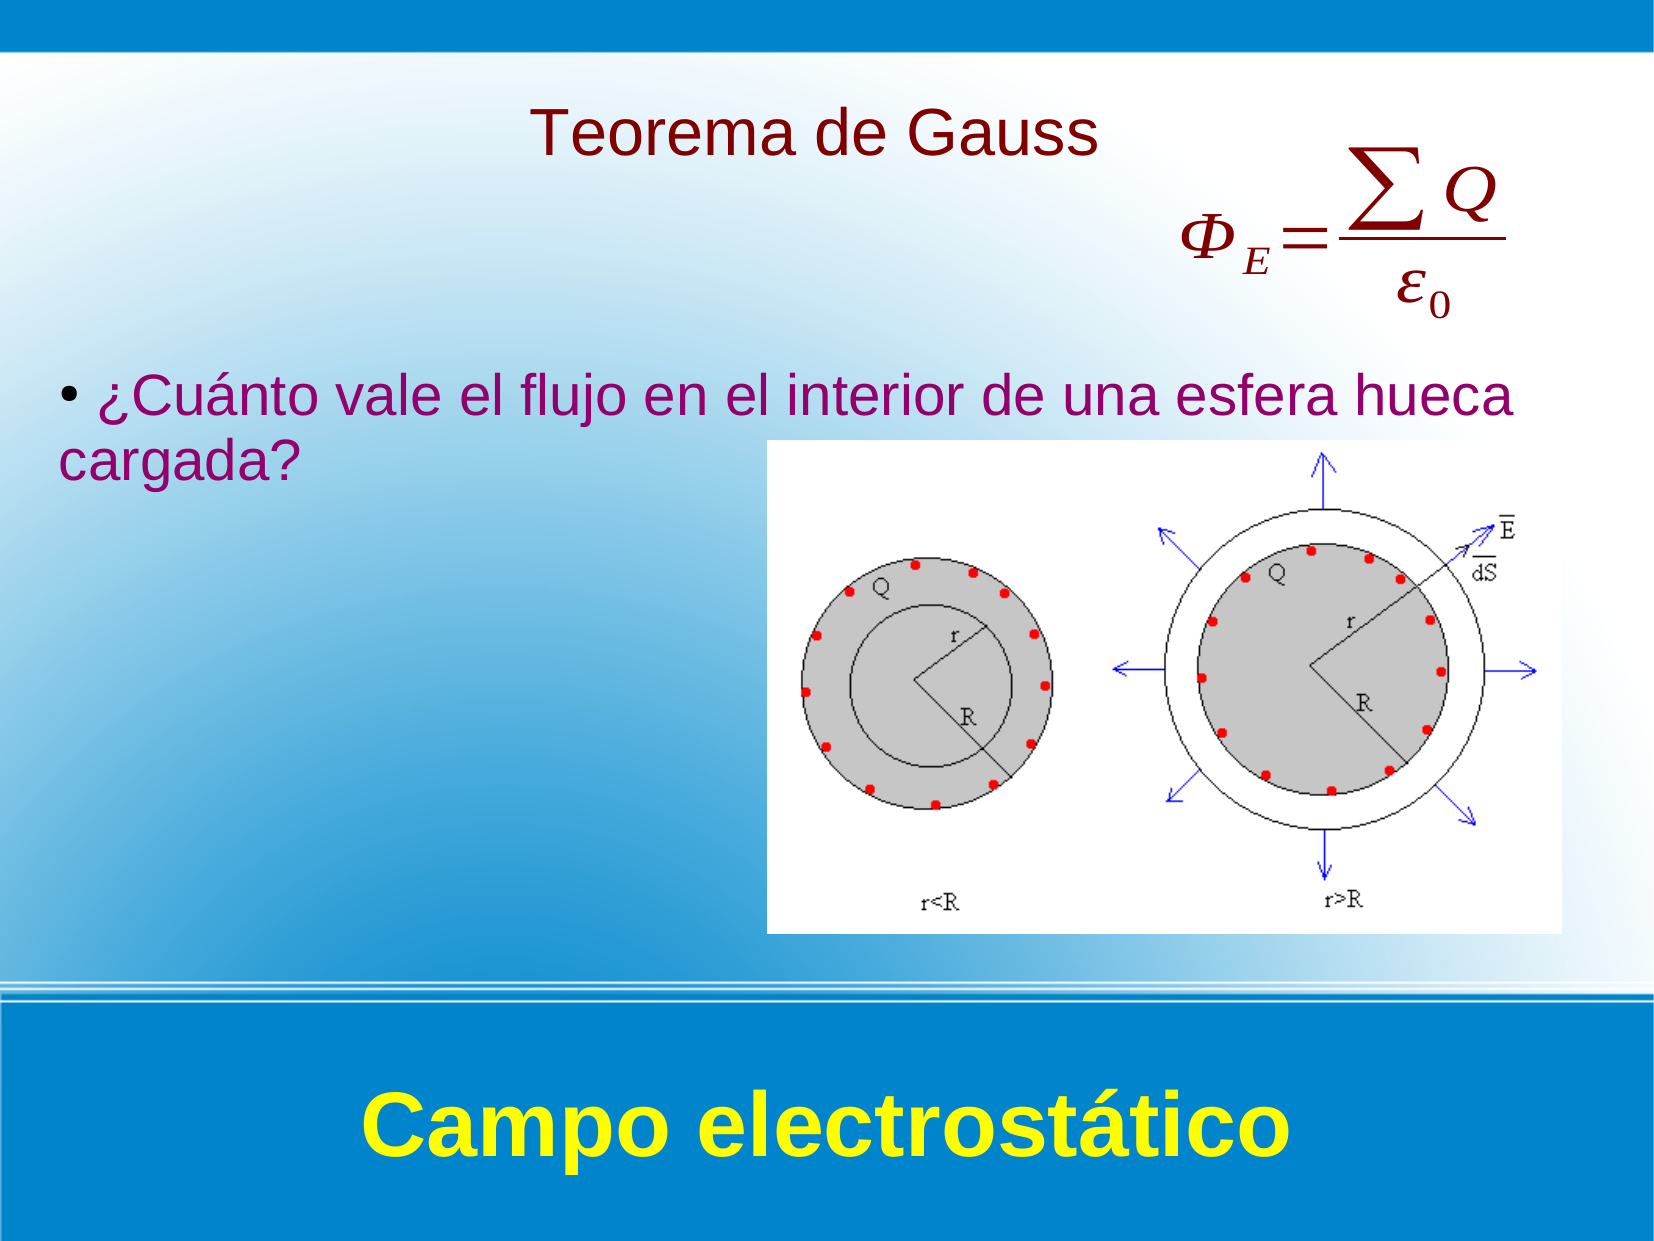

Teorema de Gauss
 ¿Cuánto vale el flujo en el interior de una esfera hueca cargada?
# Campo electrostático